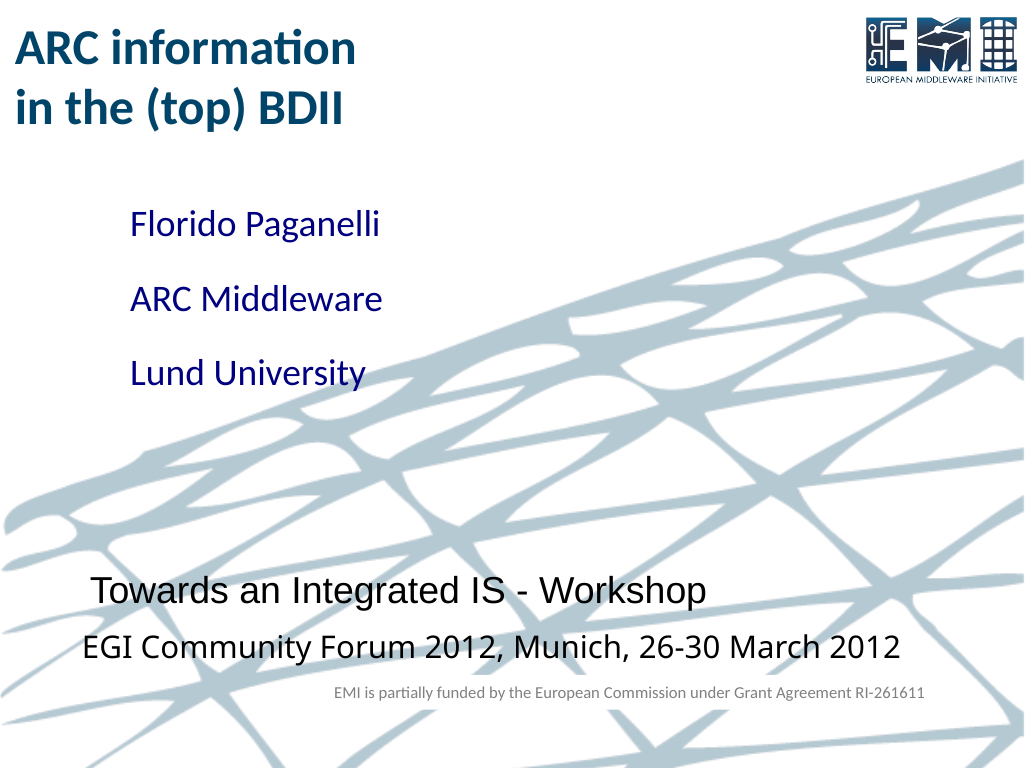

# ARC information in the (top) BDII
Florido Paganelli
ARC Middleware
Lund University
Towards an Integrated IS - Workshop
EGI Community Forum 2012, Munich, 26-30 March 2012